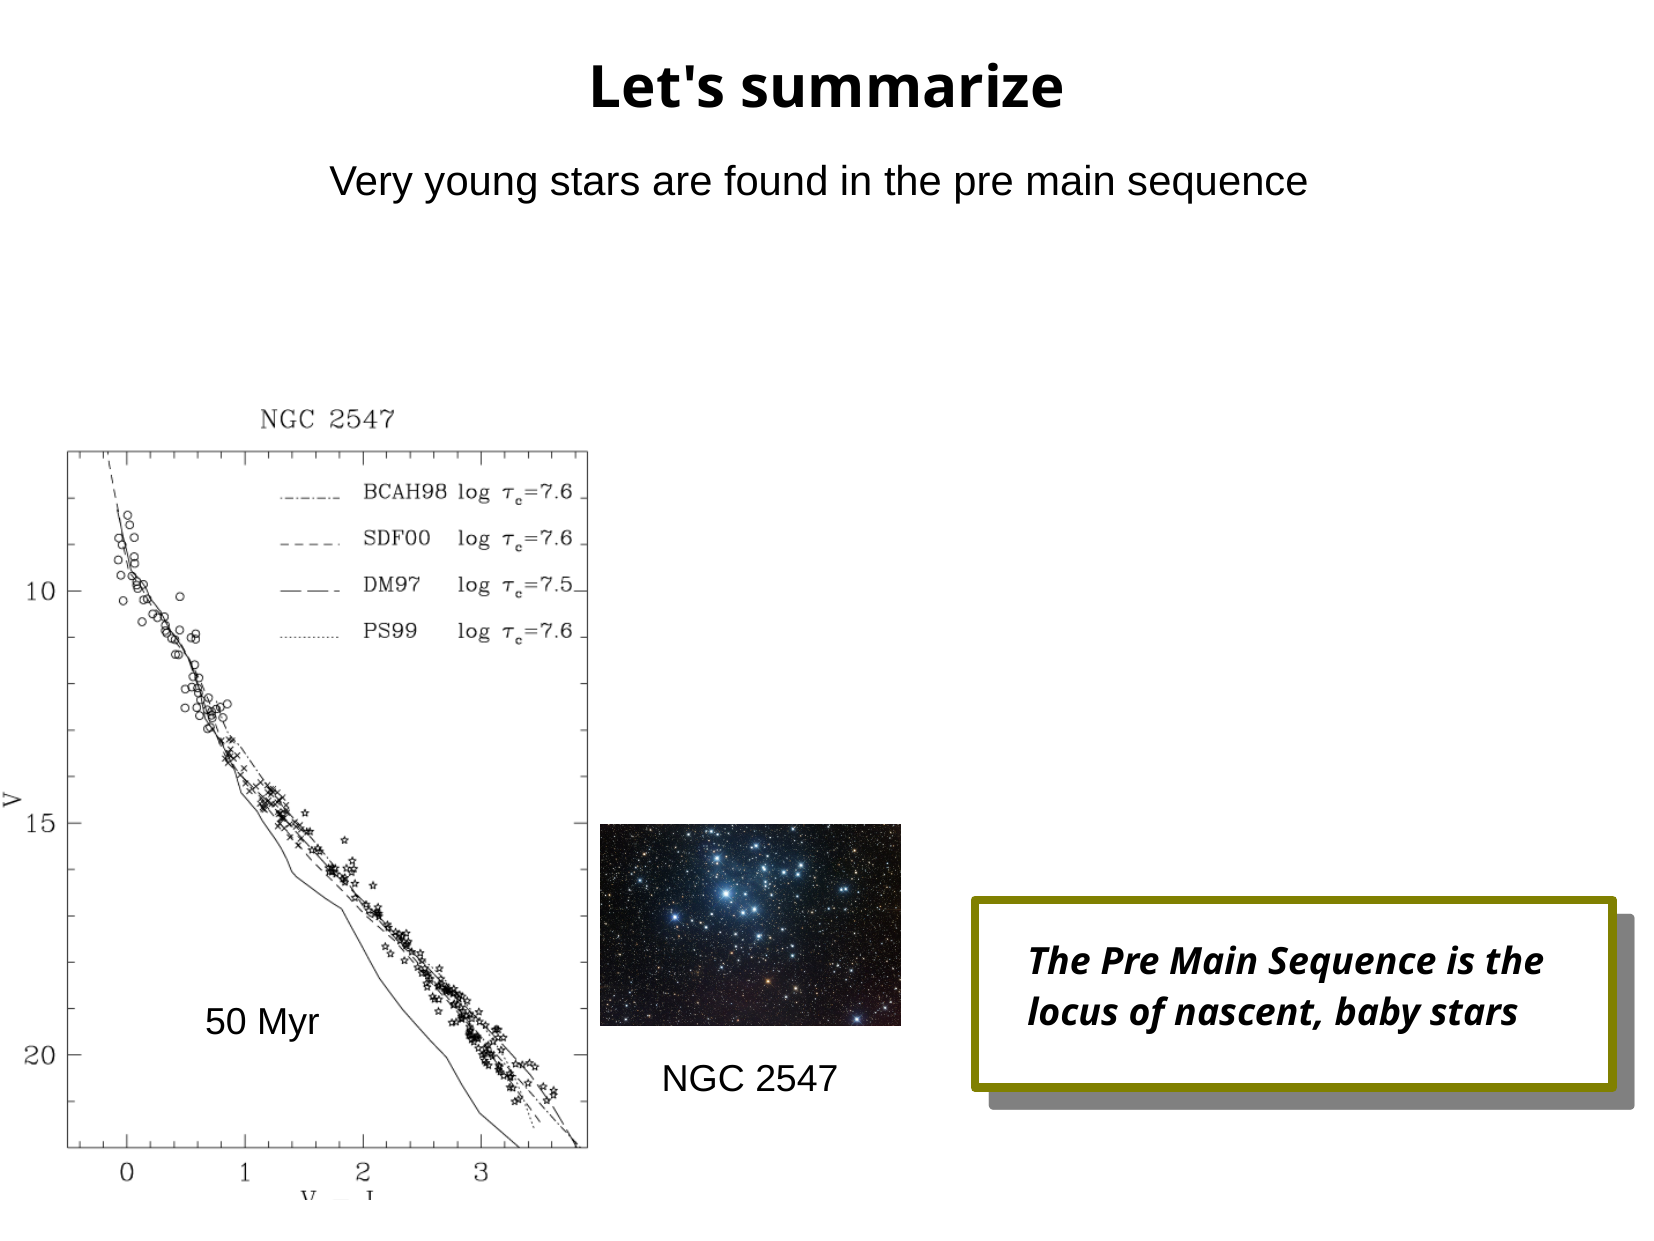

Let's summarize
Very young stars are found in the pre main sequence
The Pre Main Sequence is the locus of nascent, baby stars
50 Myr
NGC 2547